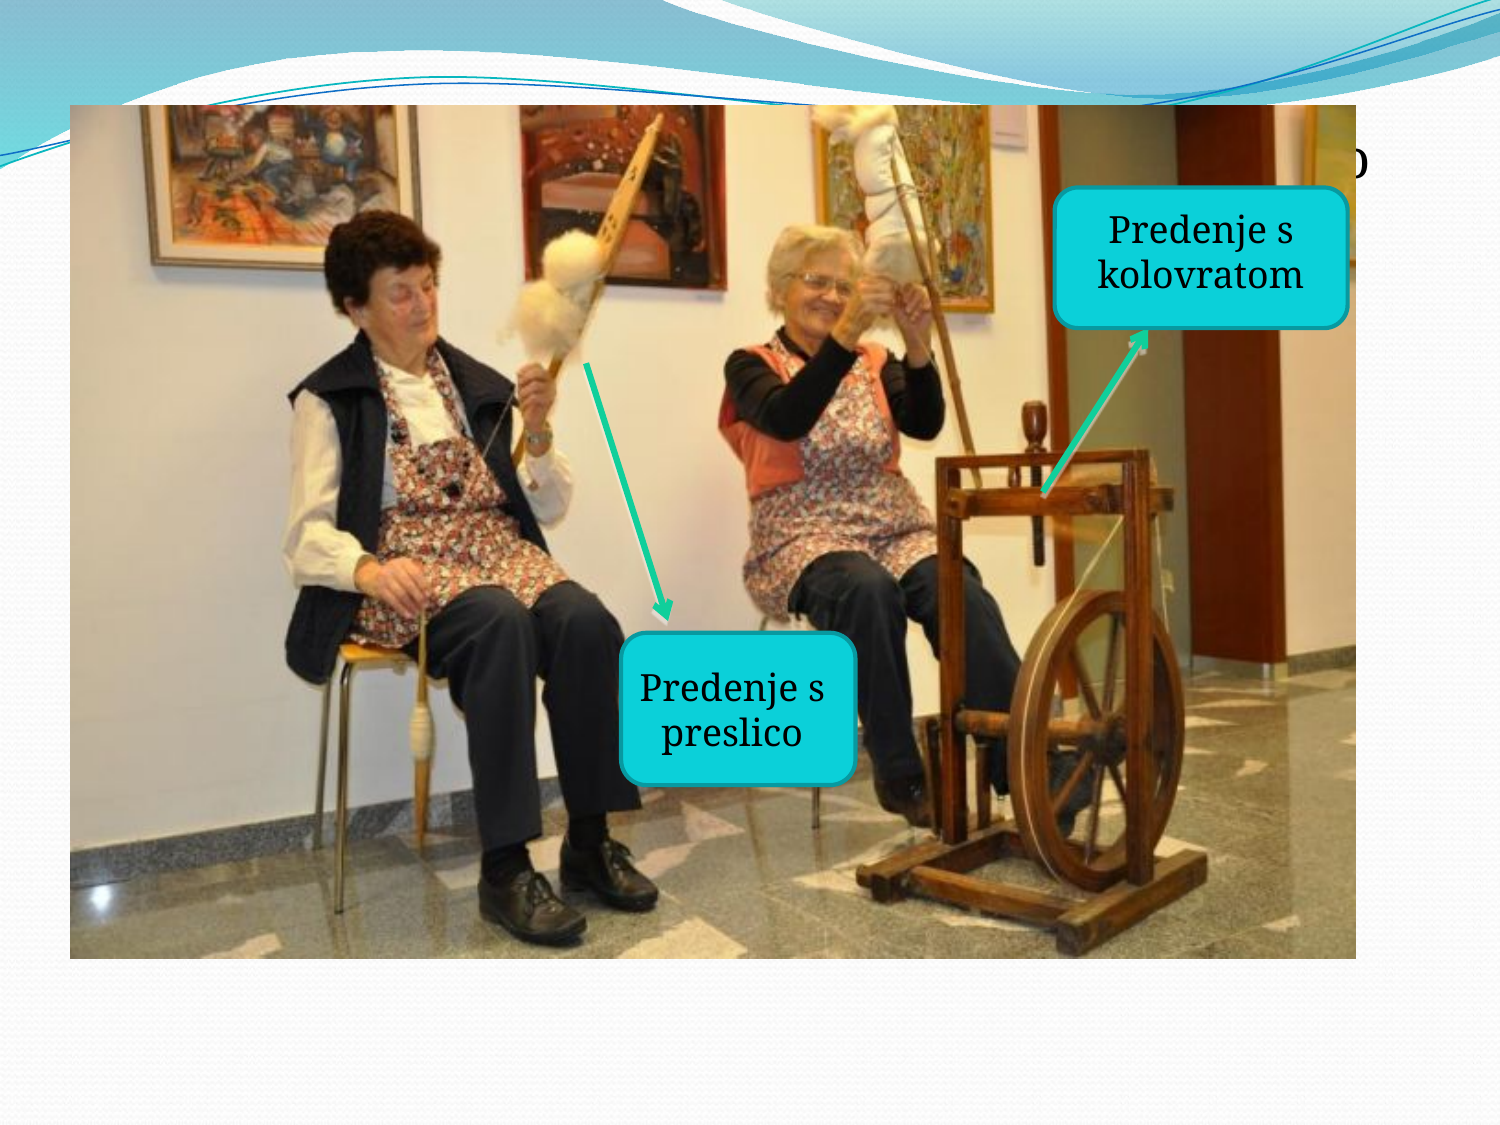

# Predice predejo s pomočjo preslice ali s pomočjo kolovrata.
Kadar prede predica na preslico, je preja tanjša in lepša, vendar delo poteka  počasi.
Hitrost preje je večja s kolovratom, vendar pa nespretna predica naredi slabo prejo.
Predenje s kolovratom
Predenje s preslico